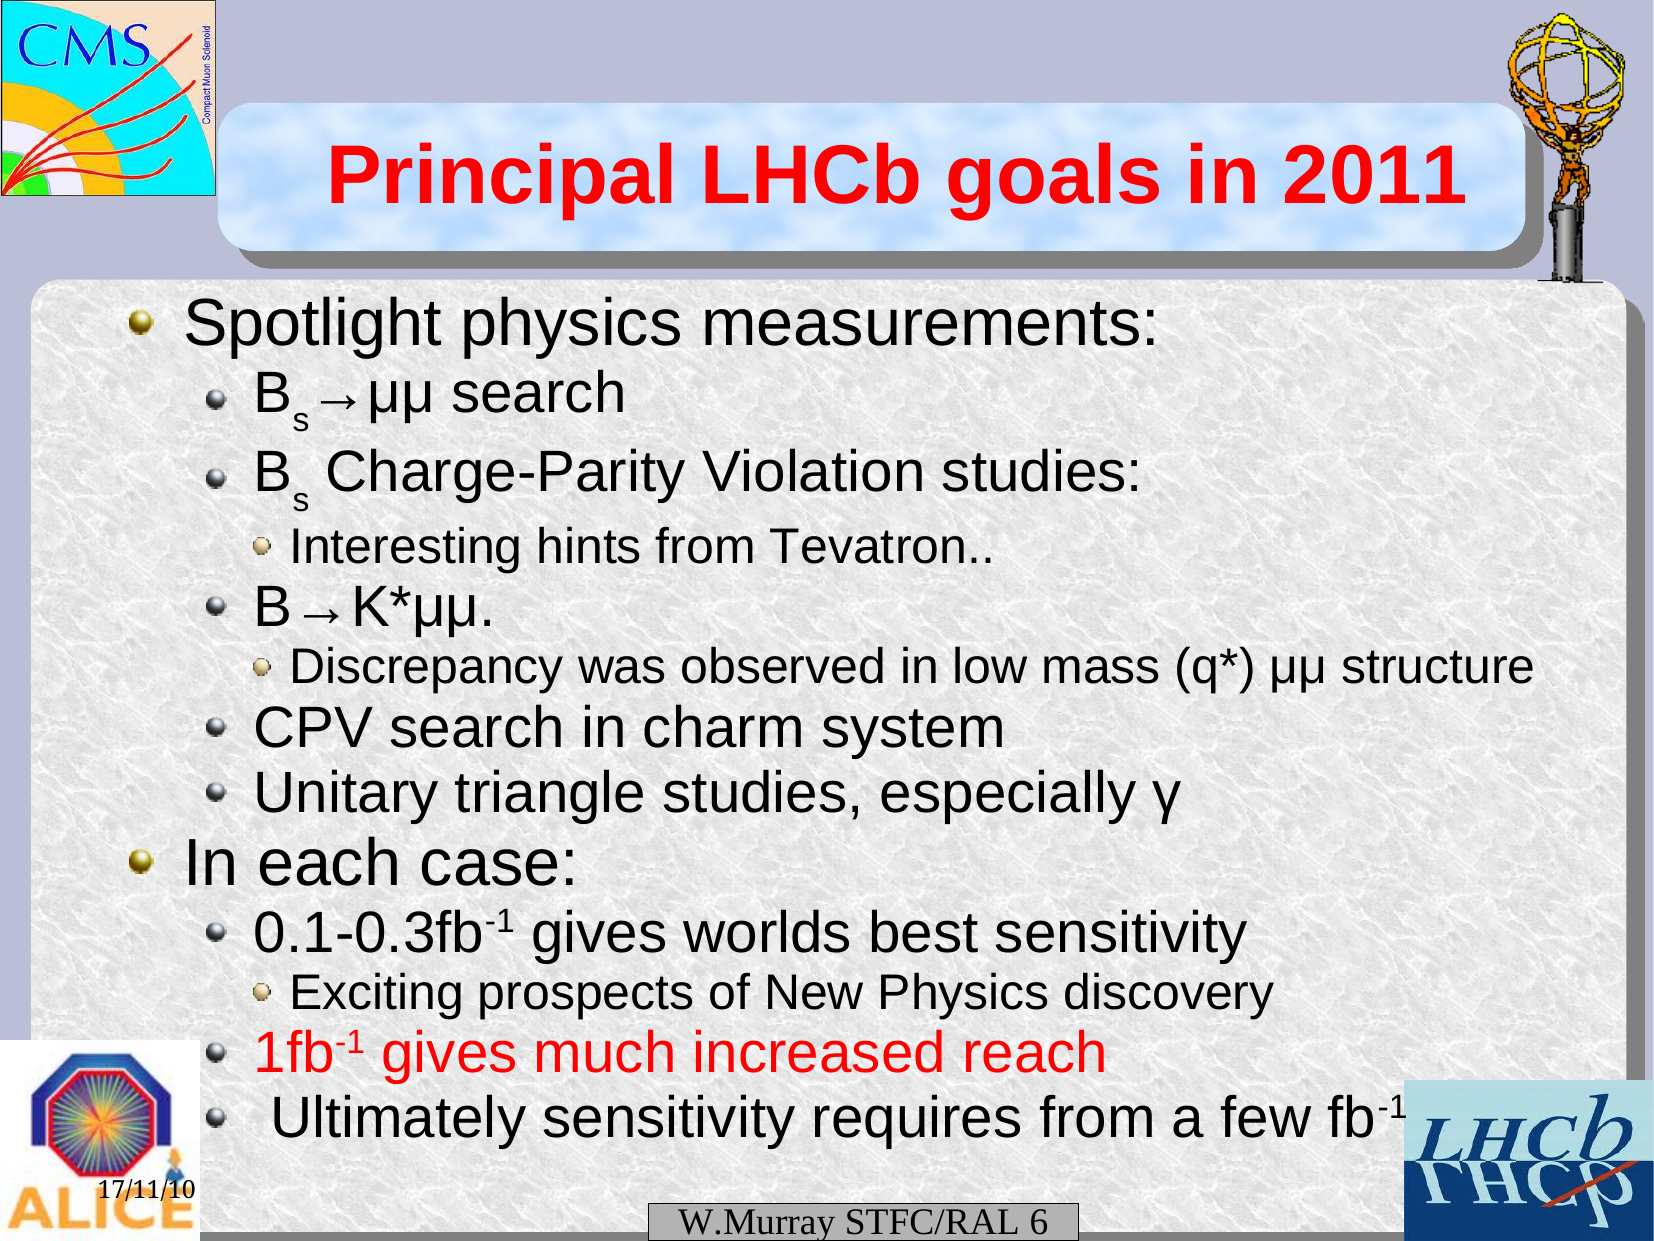

# Principal LHCb goals in 2011
Spotlight physics measurements:
Bs→μμ search
Bs Charge-Parity Violation studies:
Interesting hints from Tevatron..
B→K*μμ.
Discrepancy was observed in low mass (q*) μμ structure
CPV search in charm system
Unitary triangle studies, especially γ
In each case:
0.1-0.3fb-1 gives worlds best sensitivity
Exciting prospects of New Physics discovery
1fb-1 gives much increased reach
 Ultimately sensitivity requires from a few fb-1
17/11/10